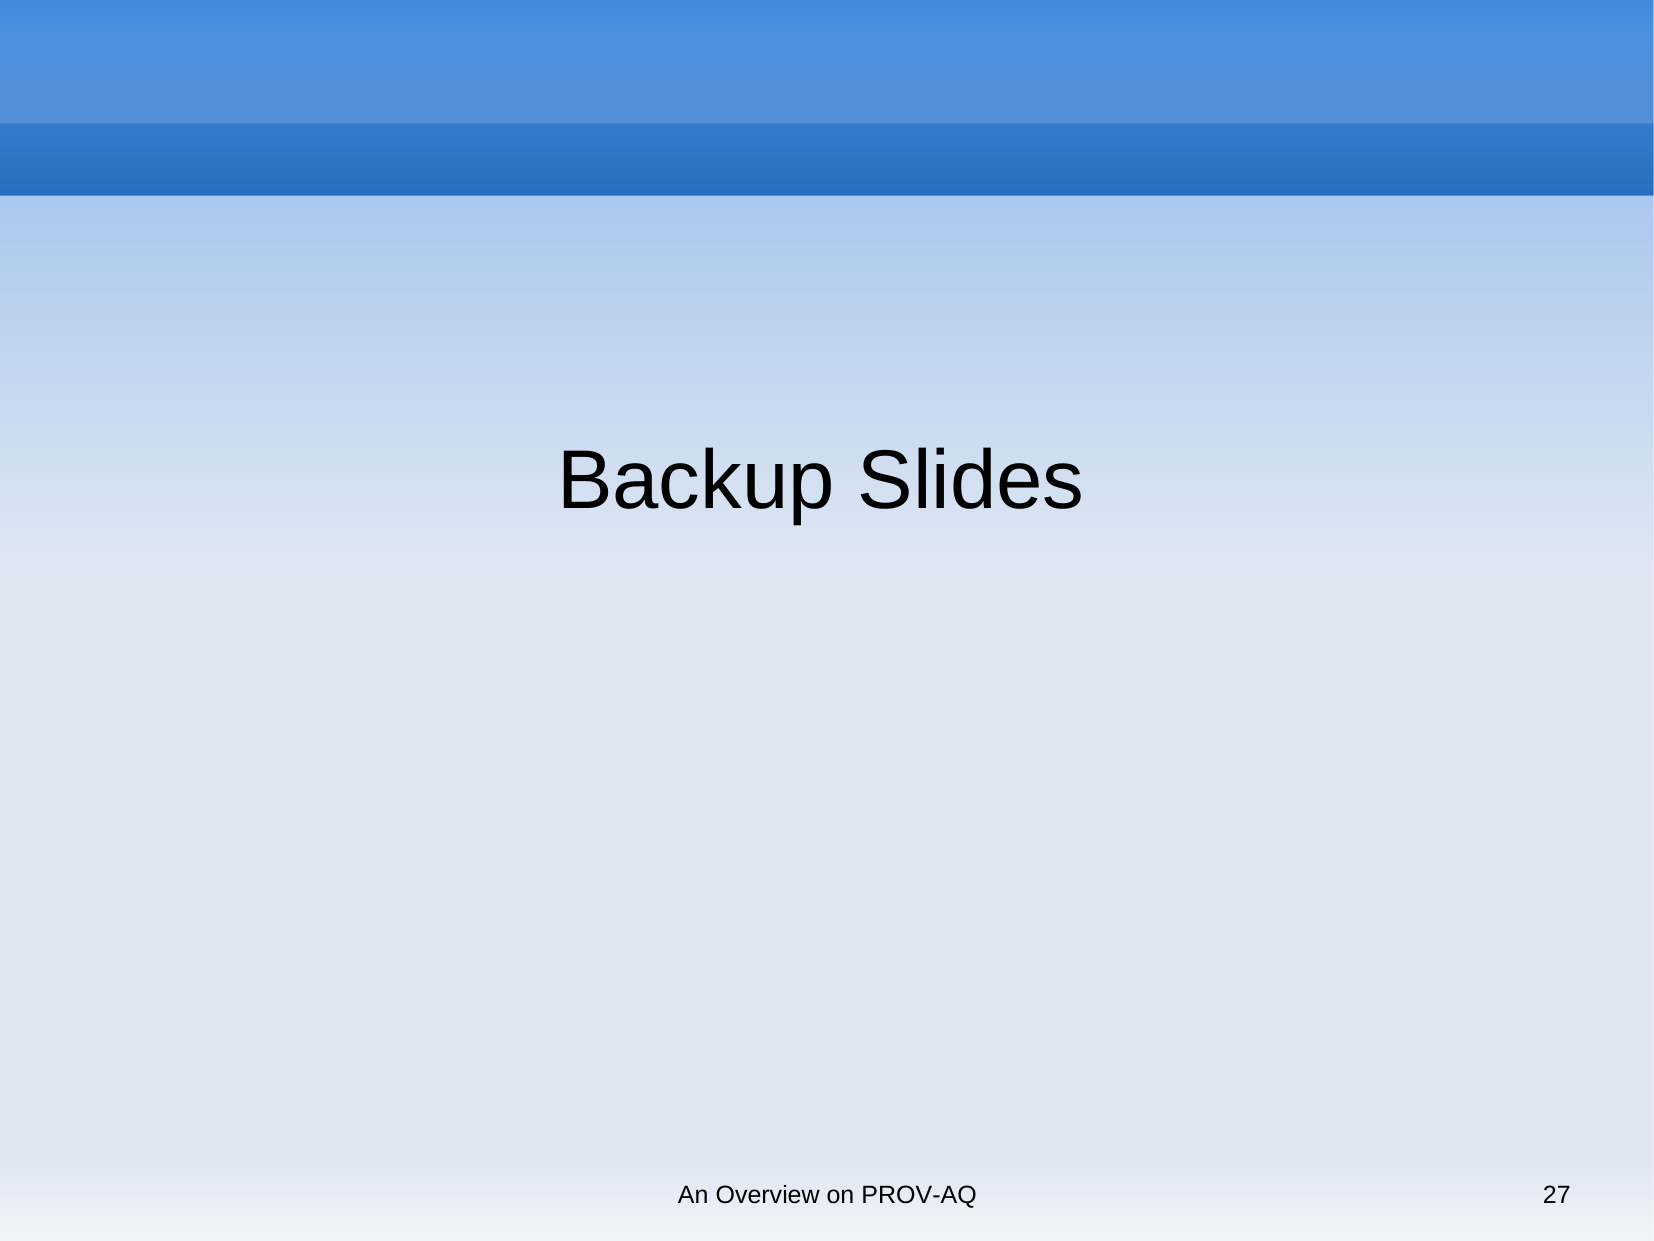

# Backup Slides
An Overview on PROV-AQ
27